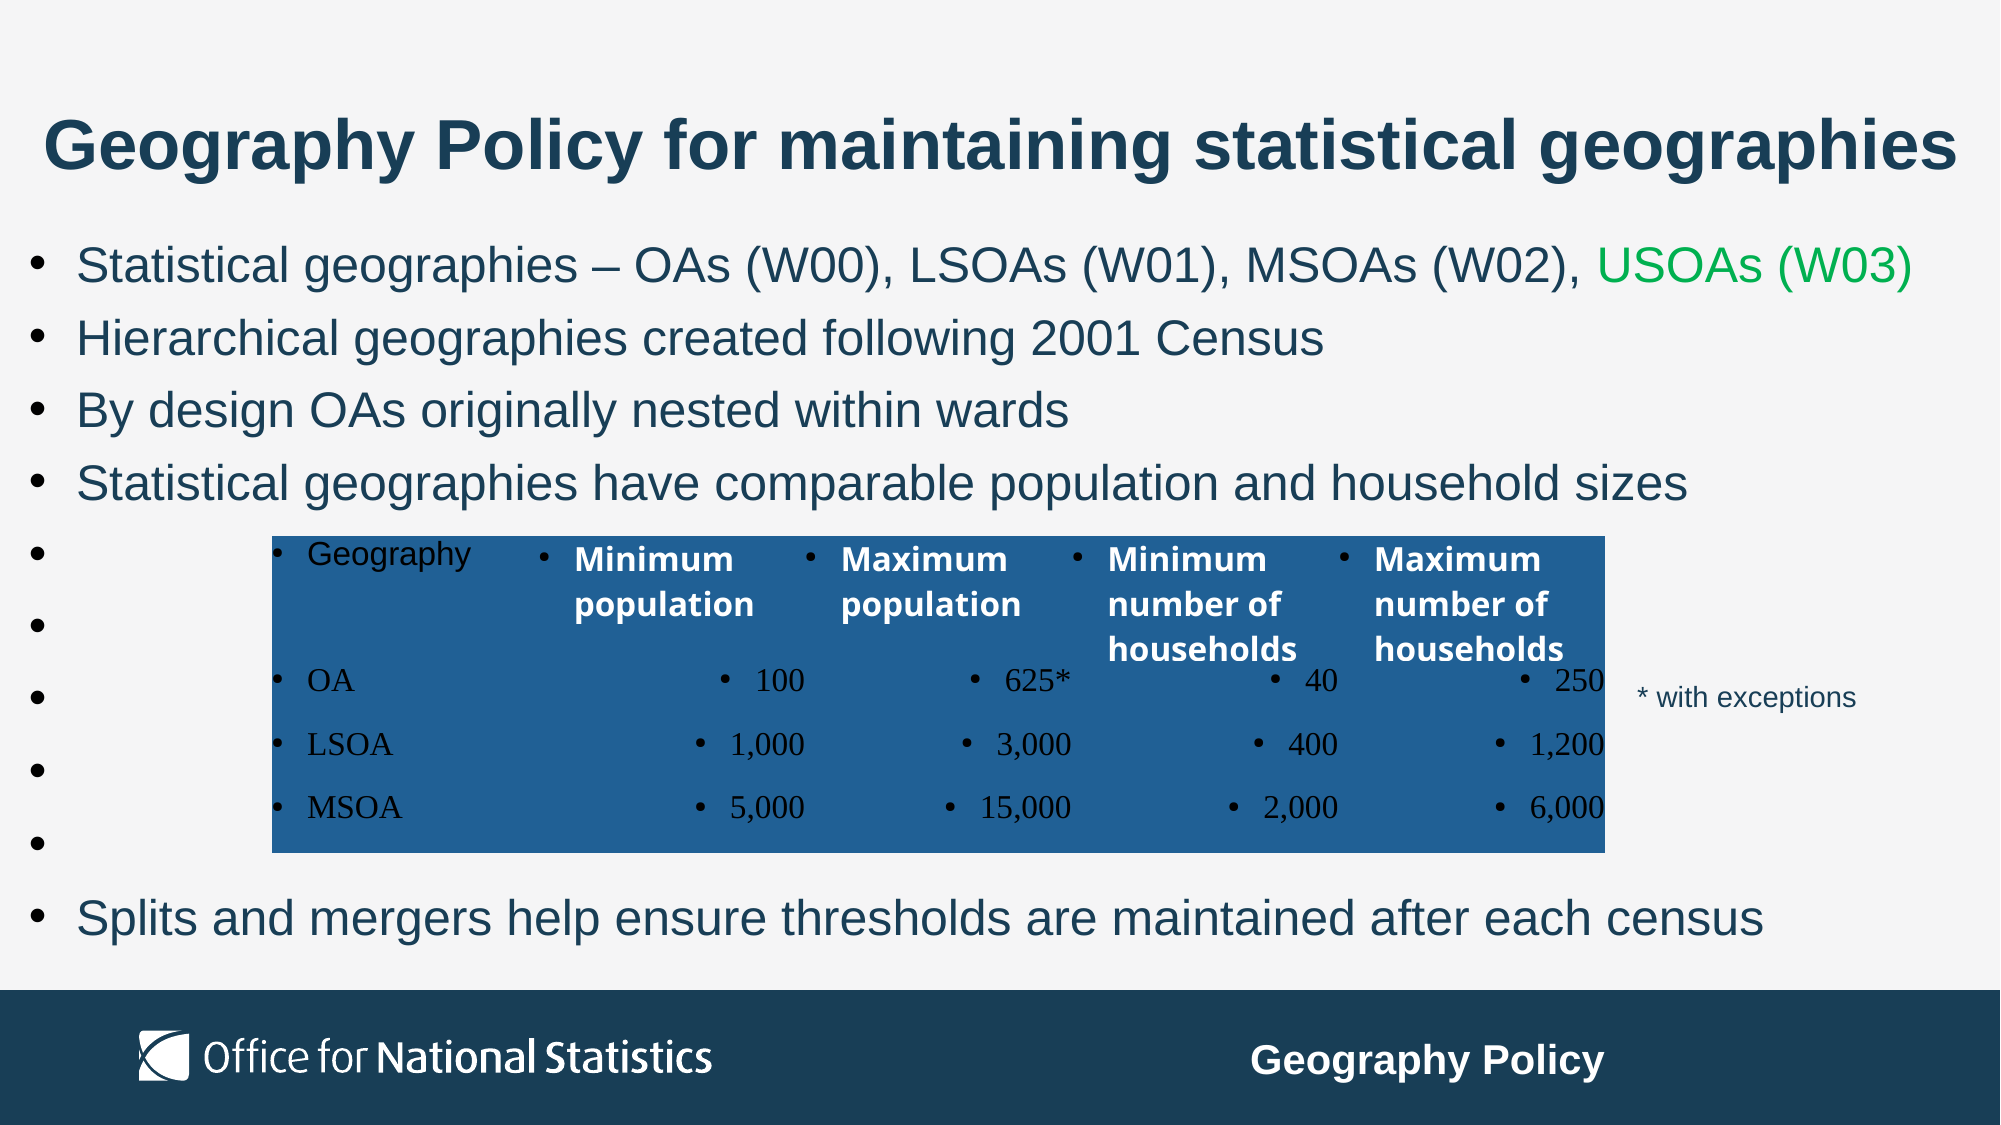

# Geography Policy for maintaining statistical geographies
Statistical geographies – OAs (W00), LSOAs (W01), MSOAs (W02), USOAs (W03)
Hierarchical geographies created following 2001 Census
By design OAs originally nested within wards
Statistical geographies have comparable population and household sizes
Splits and mergers help ensure thresholds are maintained after each census
| Geography | Minimum population | Maximum population | Minimum number of households | Maximum number of households |
| --- | --- | --- | --- | --- |
| OA | 100 | 625\* | 40 | 250 |
| LSOA | 1,000 | 3,000 | 400 | 1,200 |
| MSOA | 5,000 | 15,000 | 2,000 | 6,000 |
* with exceptions
Geography Policy